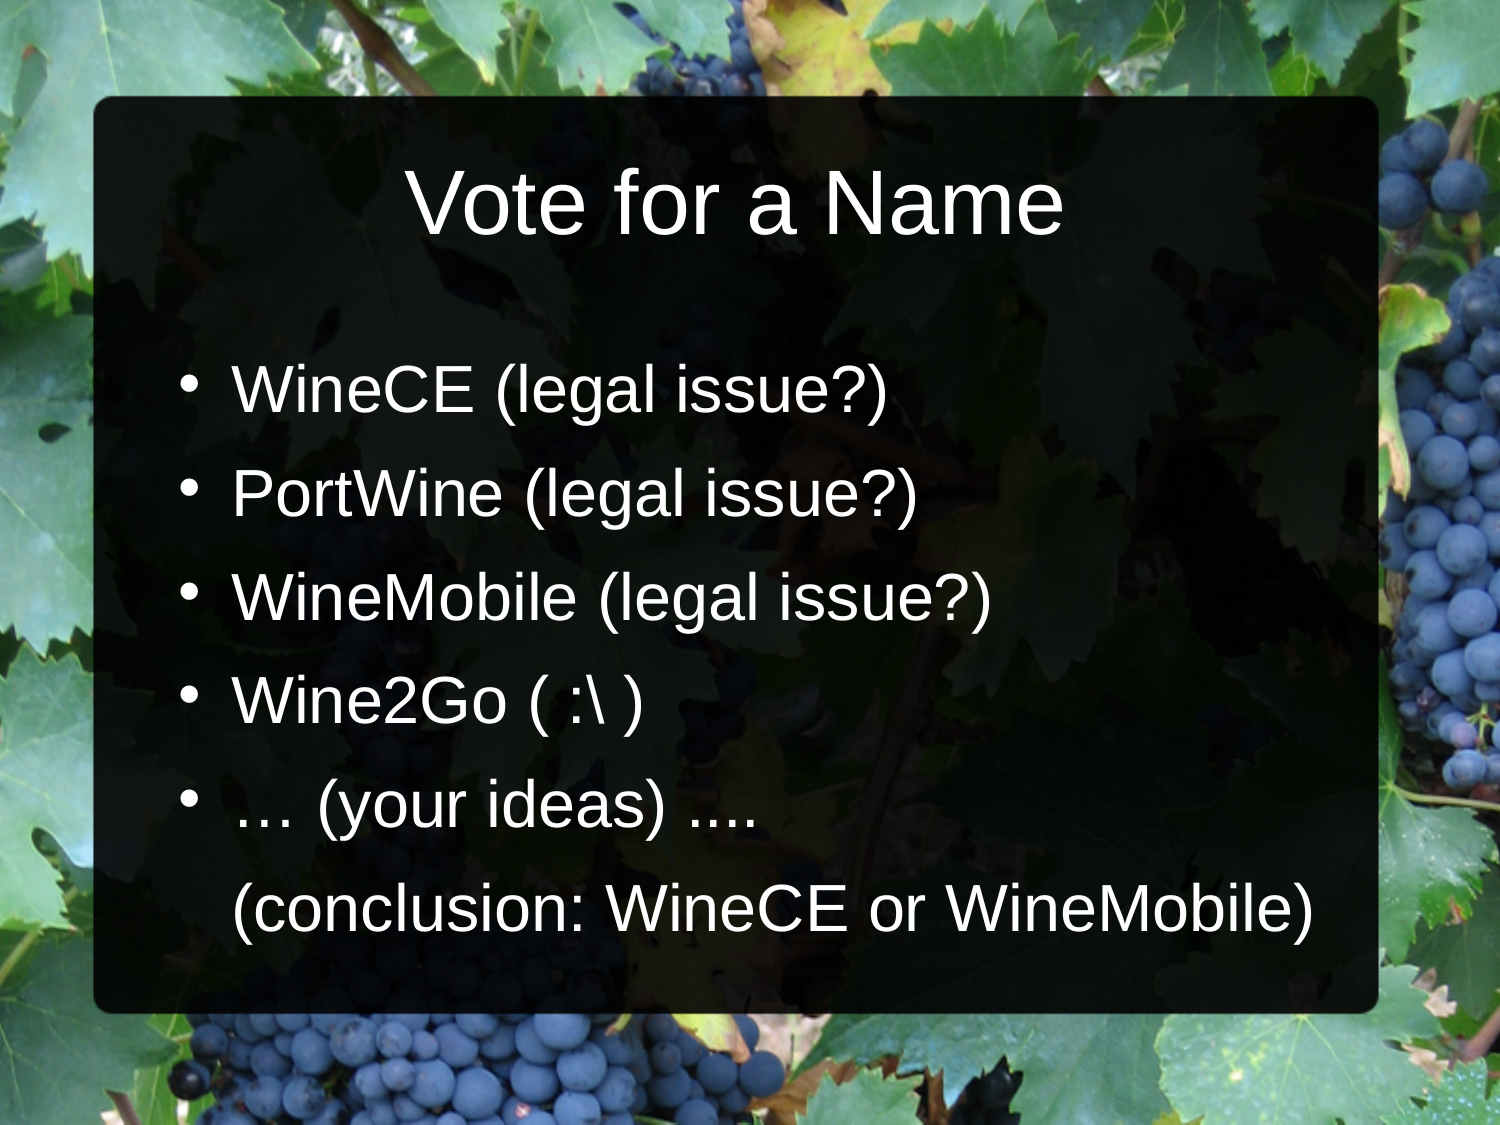

# Vote for a Name
WineCE (legal issue?)
PortWine (legal issue?)
WineMobile (legal issue?)
Wine2Go ( :\ )
… (your ideas) ....
(conclusion: WineCE or WineMobile)